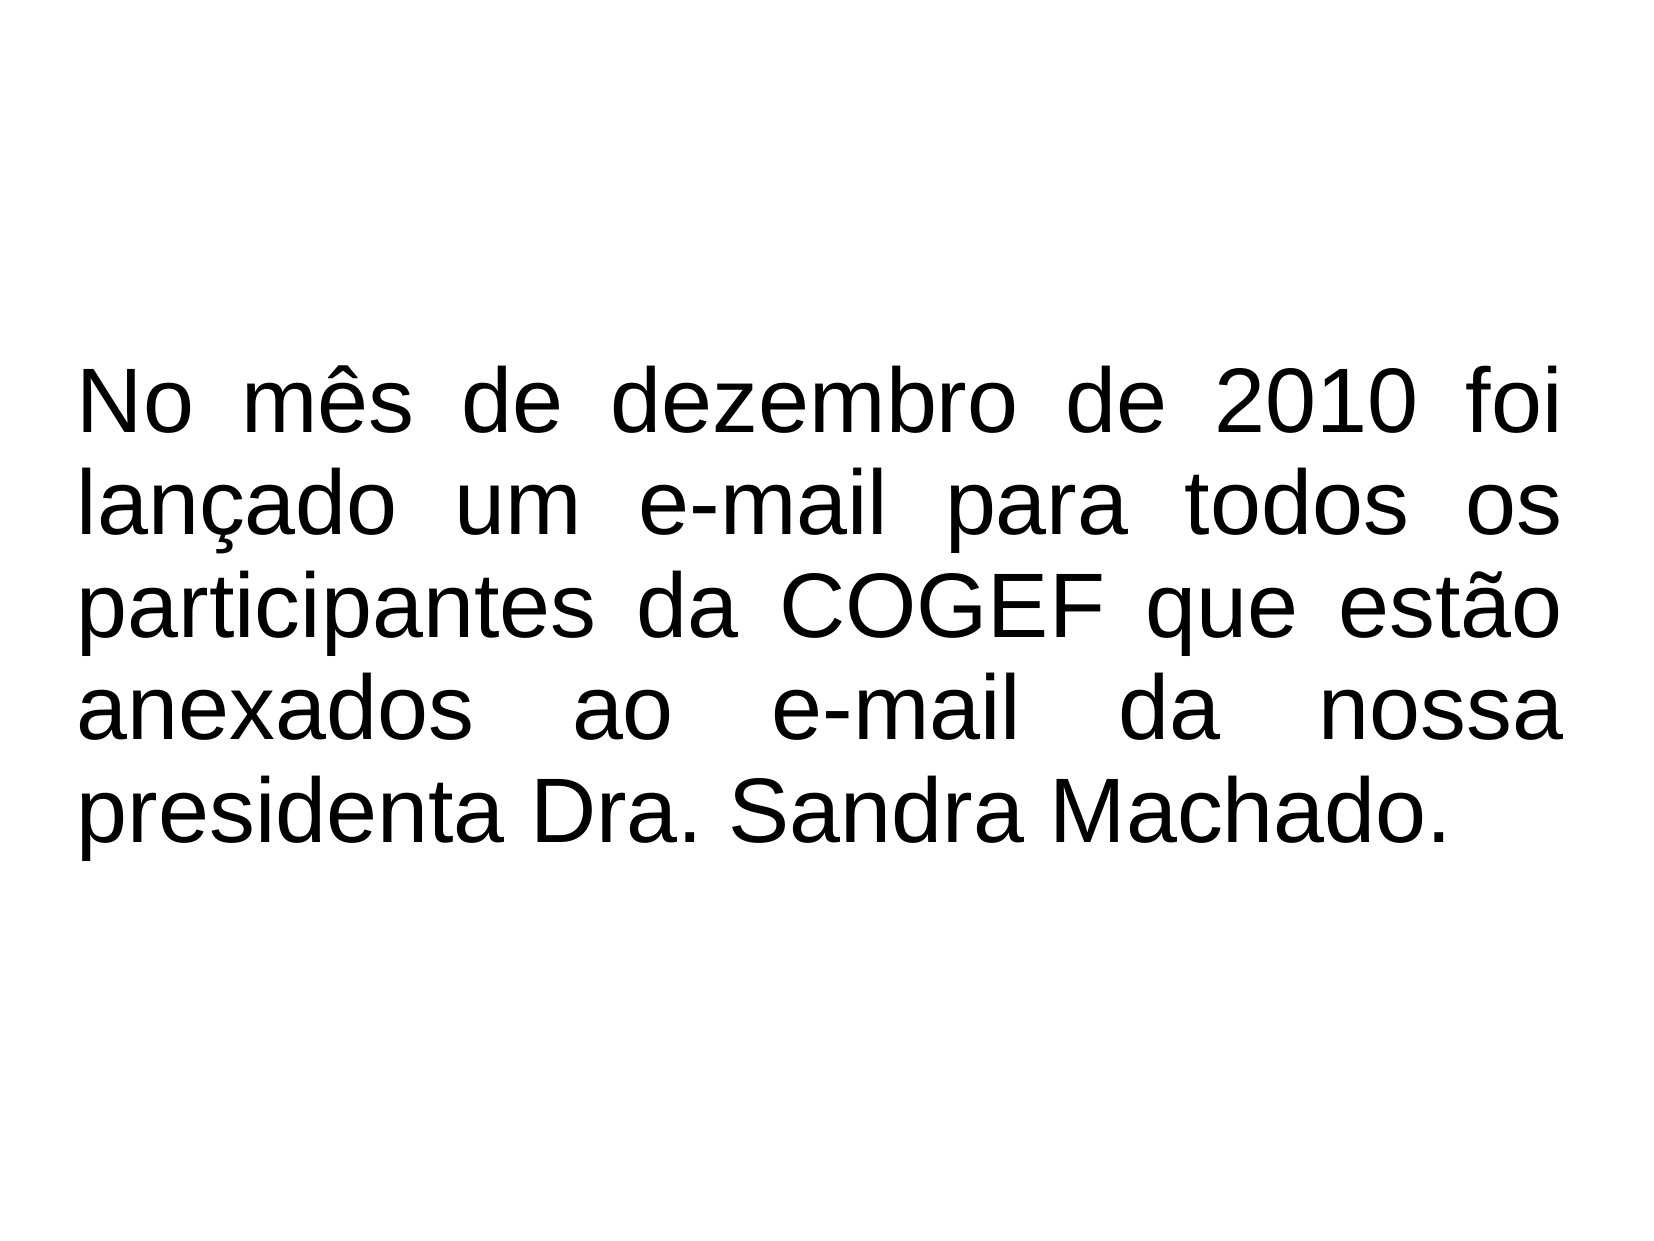

# No mês de dezembro de 2010 foi lançado um e-mail para todos os participantes da COGEF que estão anexados ao e-mail da nossa presidenta Dra. Sandra Machado.